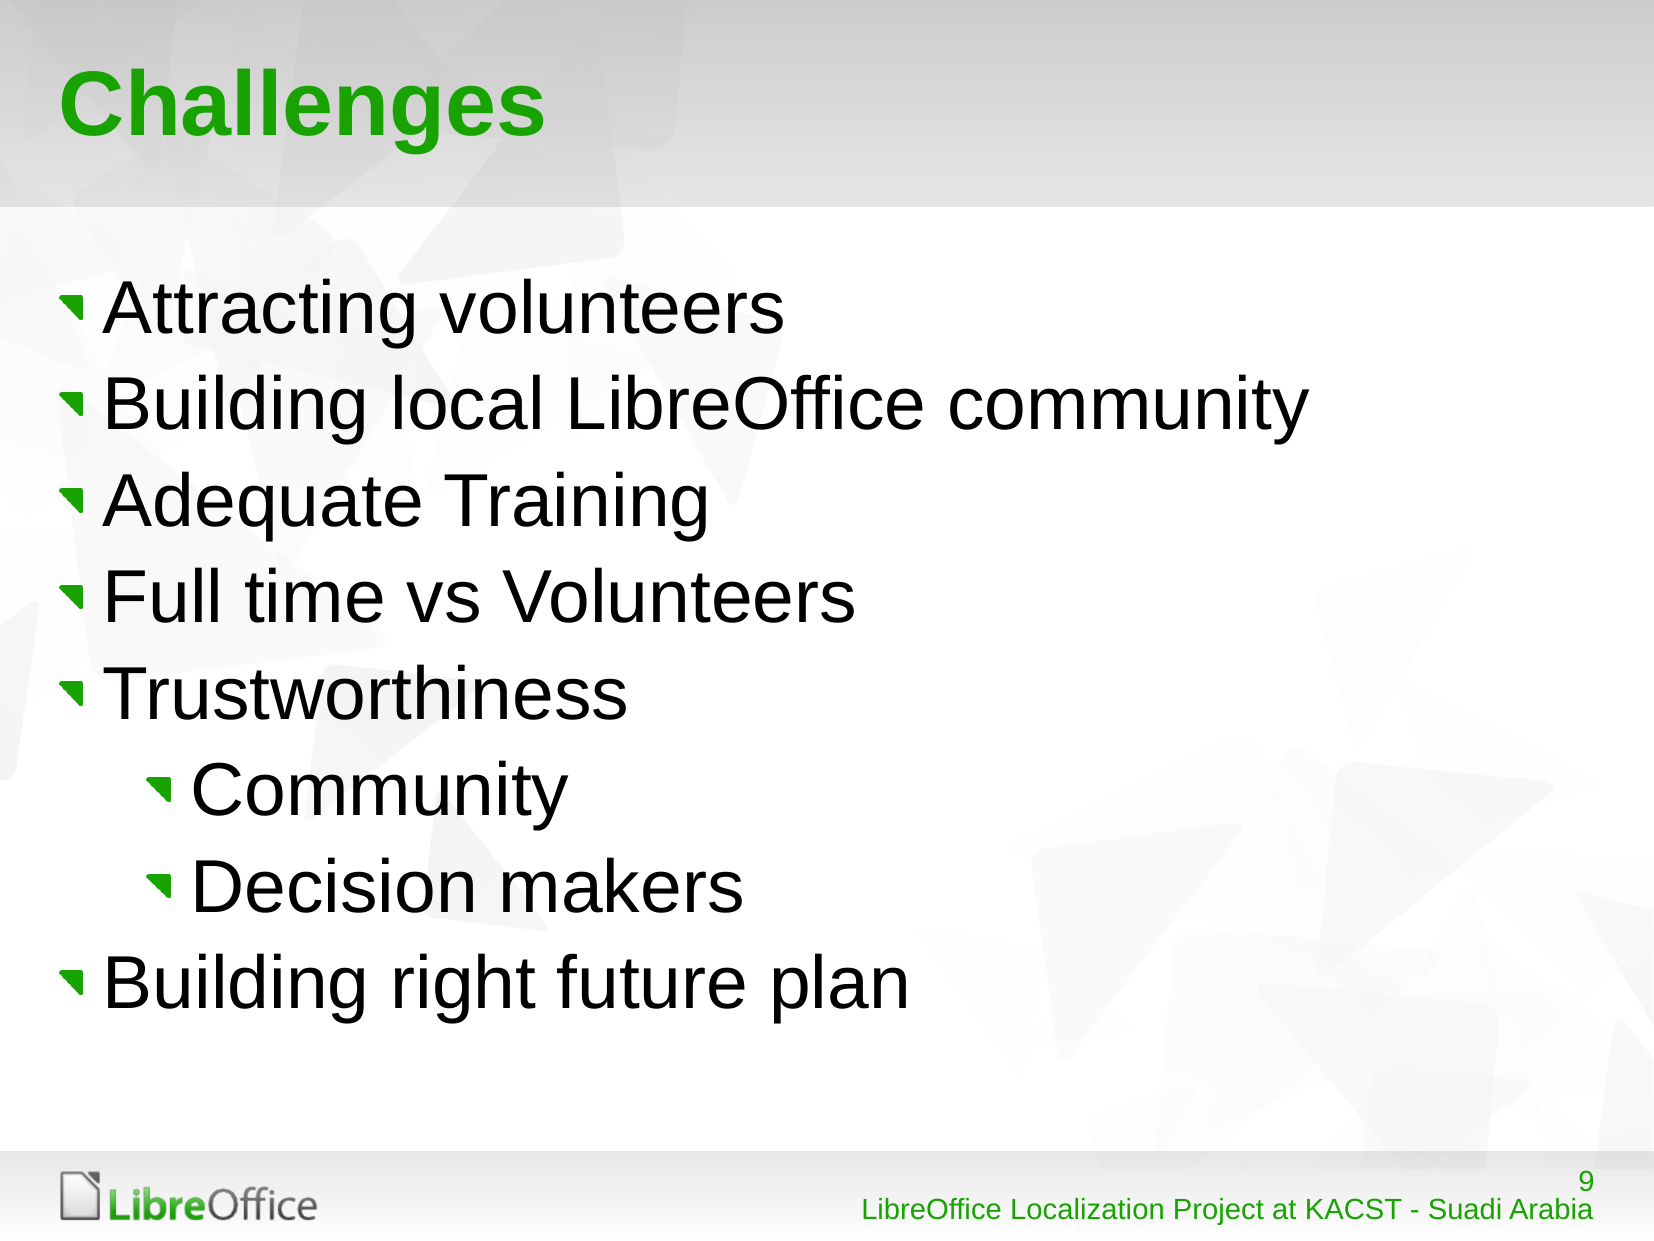

Challenges
# Attracting volunteers
Building local LibreOffice community
Adequate Training
Full time vs Volunteers
Trustworthiness
Community
Decision makers
Building right future plan
9
LibreOffice Localization Project at KACST - Suadi Arabia